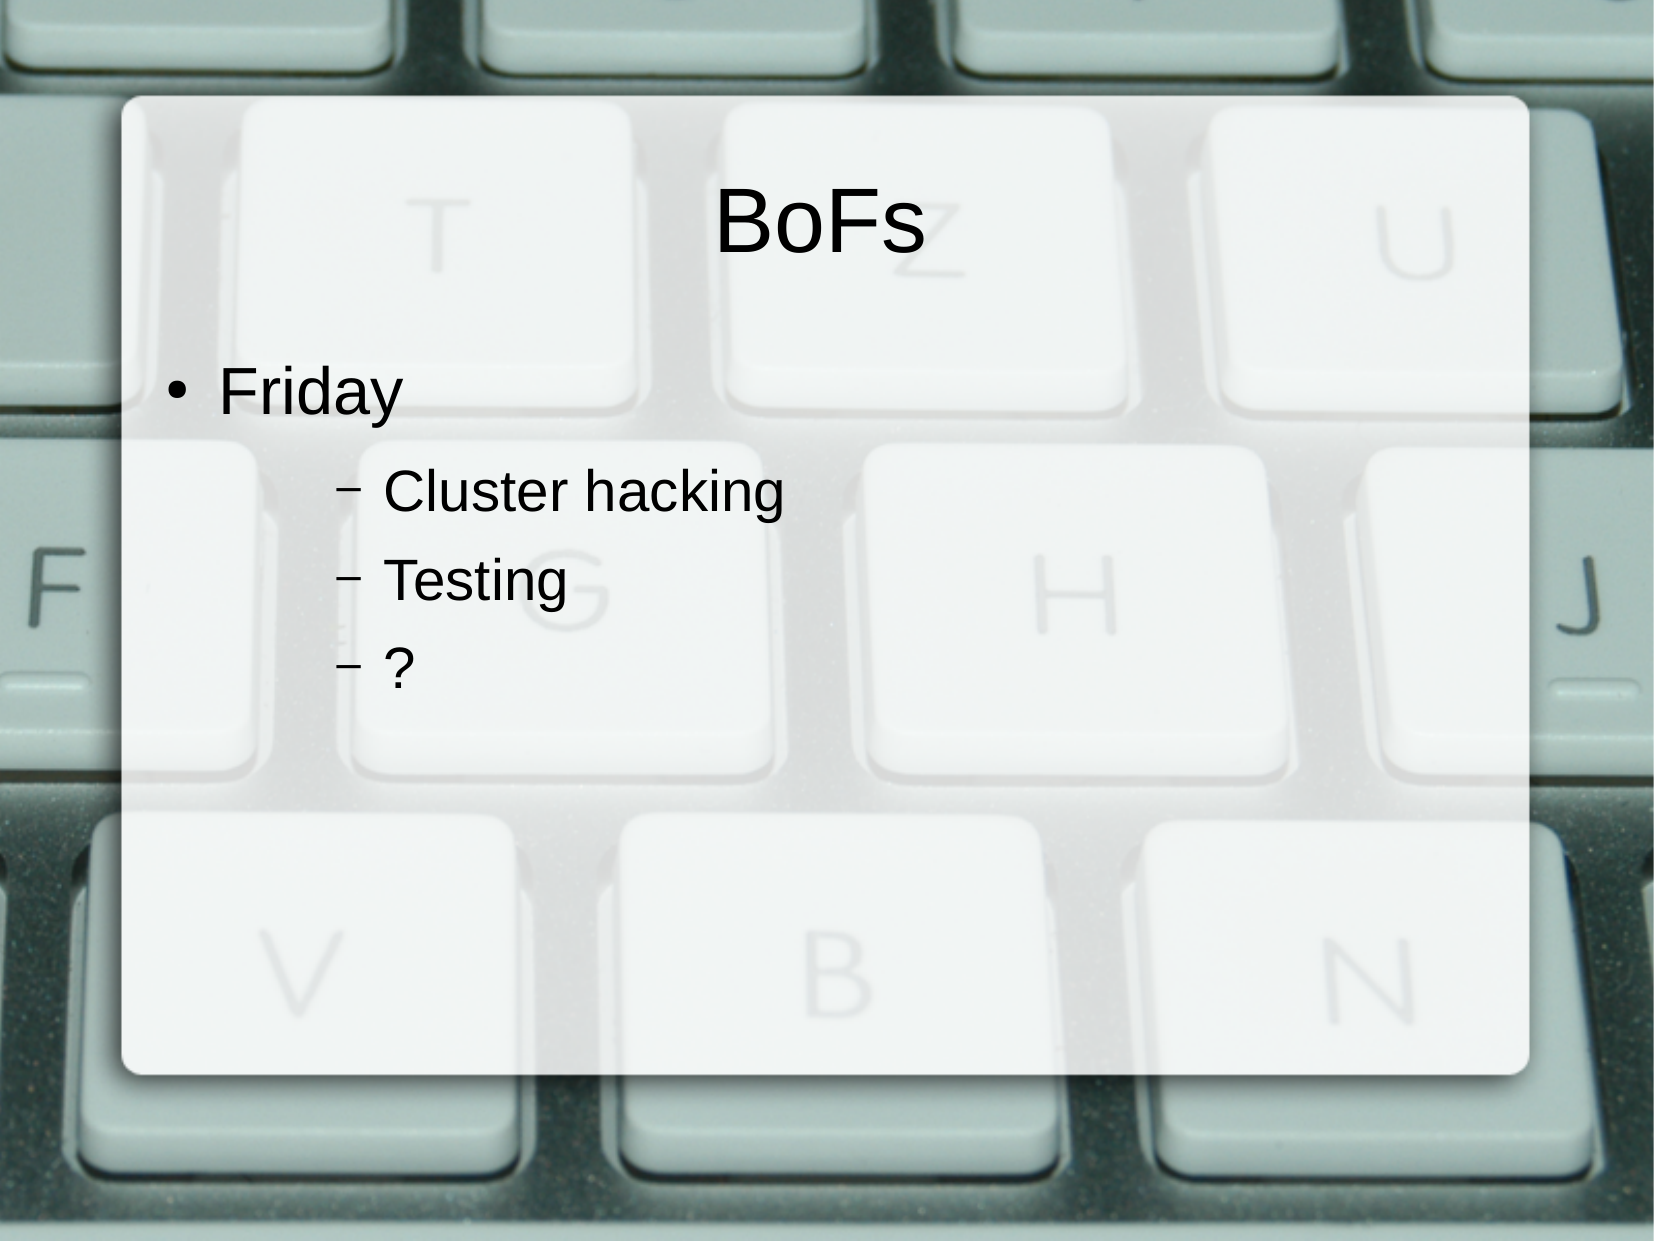

# BoFs
Friday
Cluster hacking
Testing
?